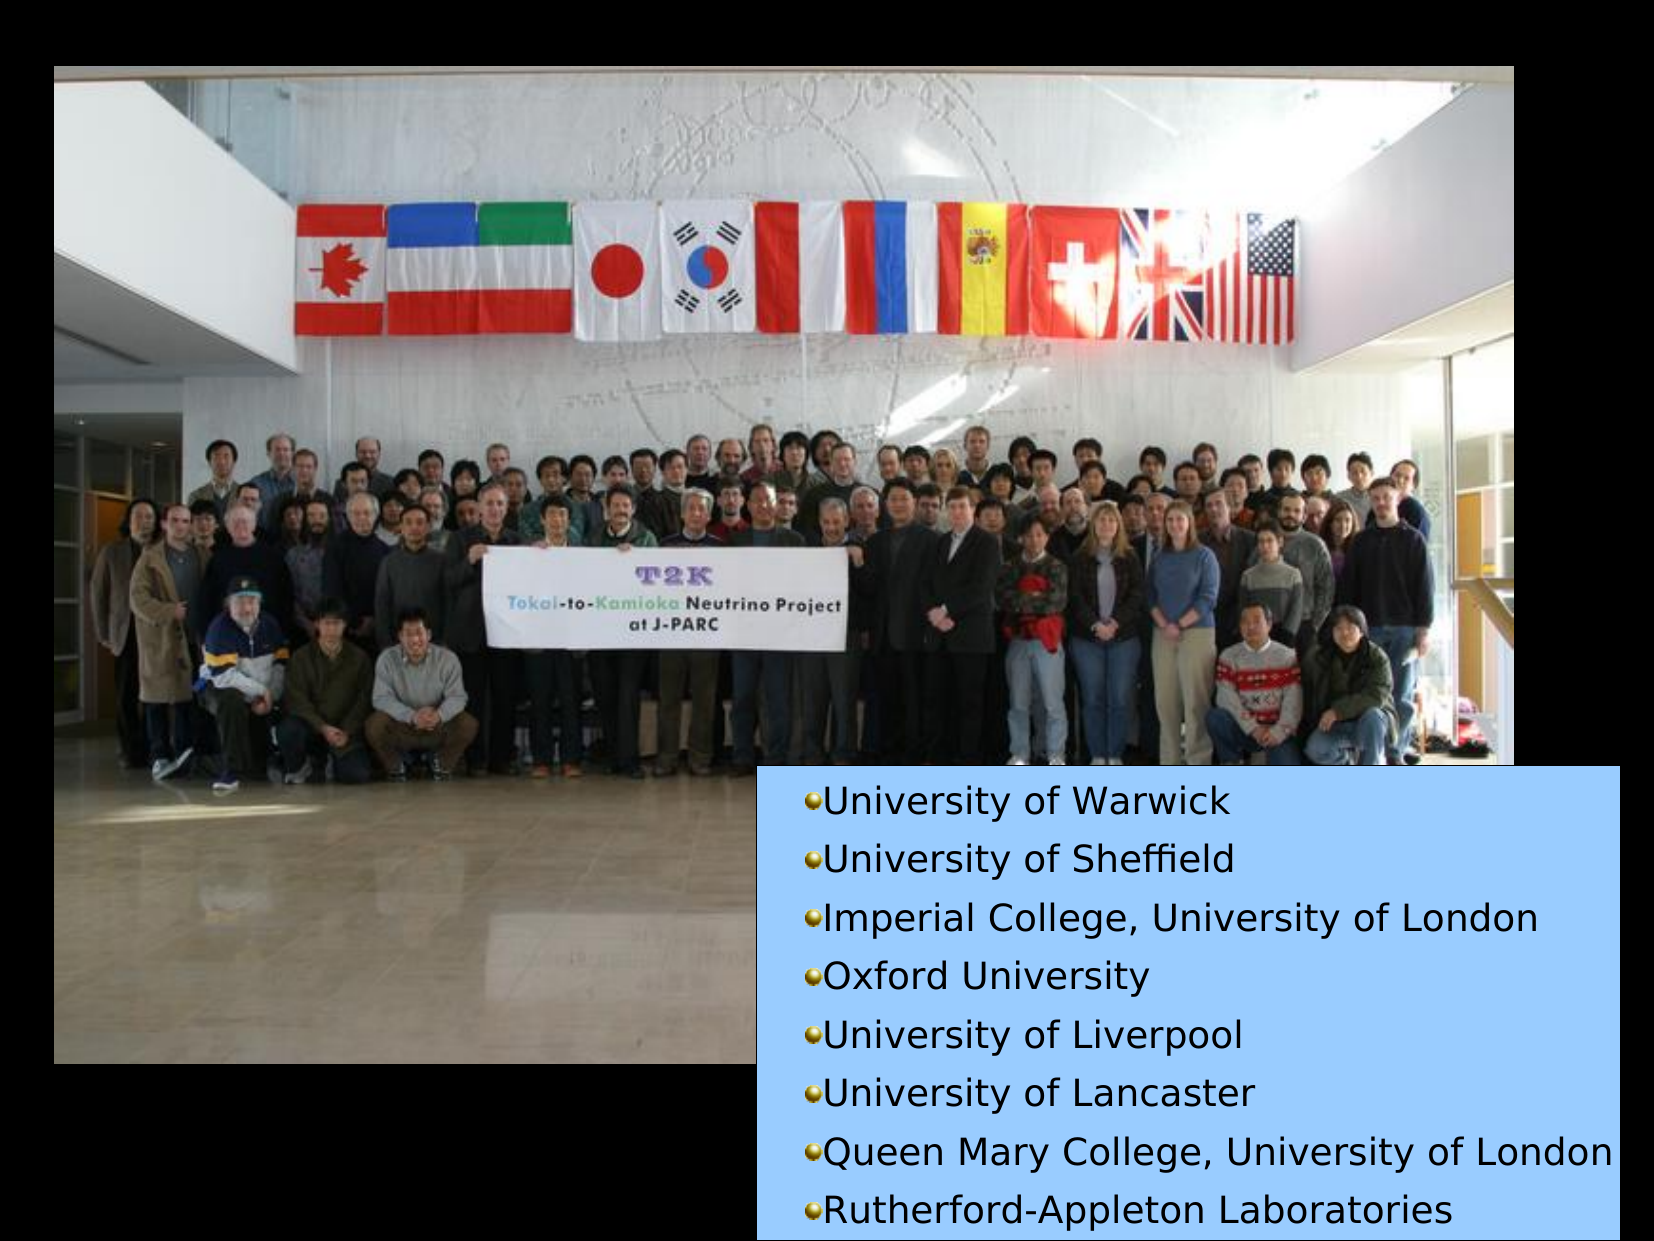

University of Warwick
University of Sheffield
Imperial College, University of London
Oxford University
University of Liverpool
University of Lancaster
Queen Mary College, University of London
Rutherford-Appleton Laboratories